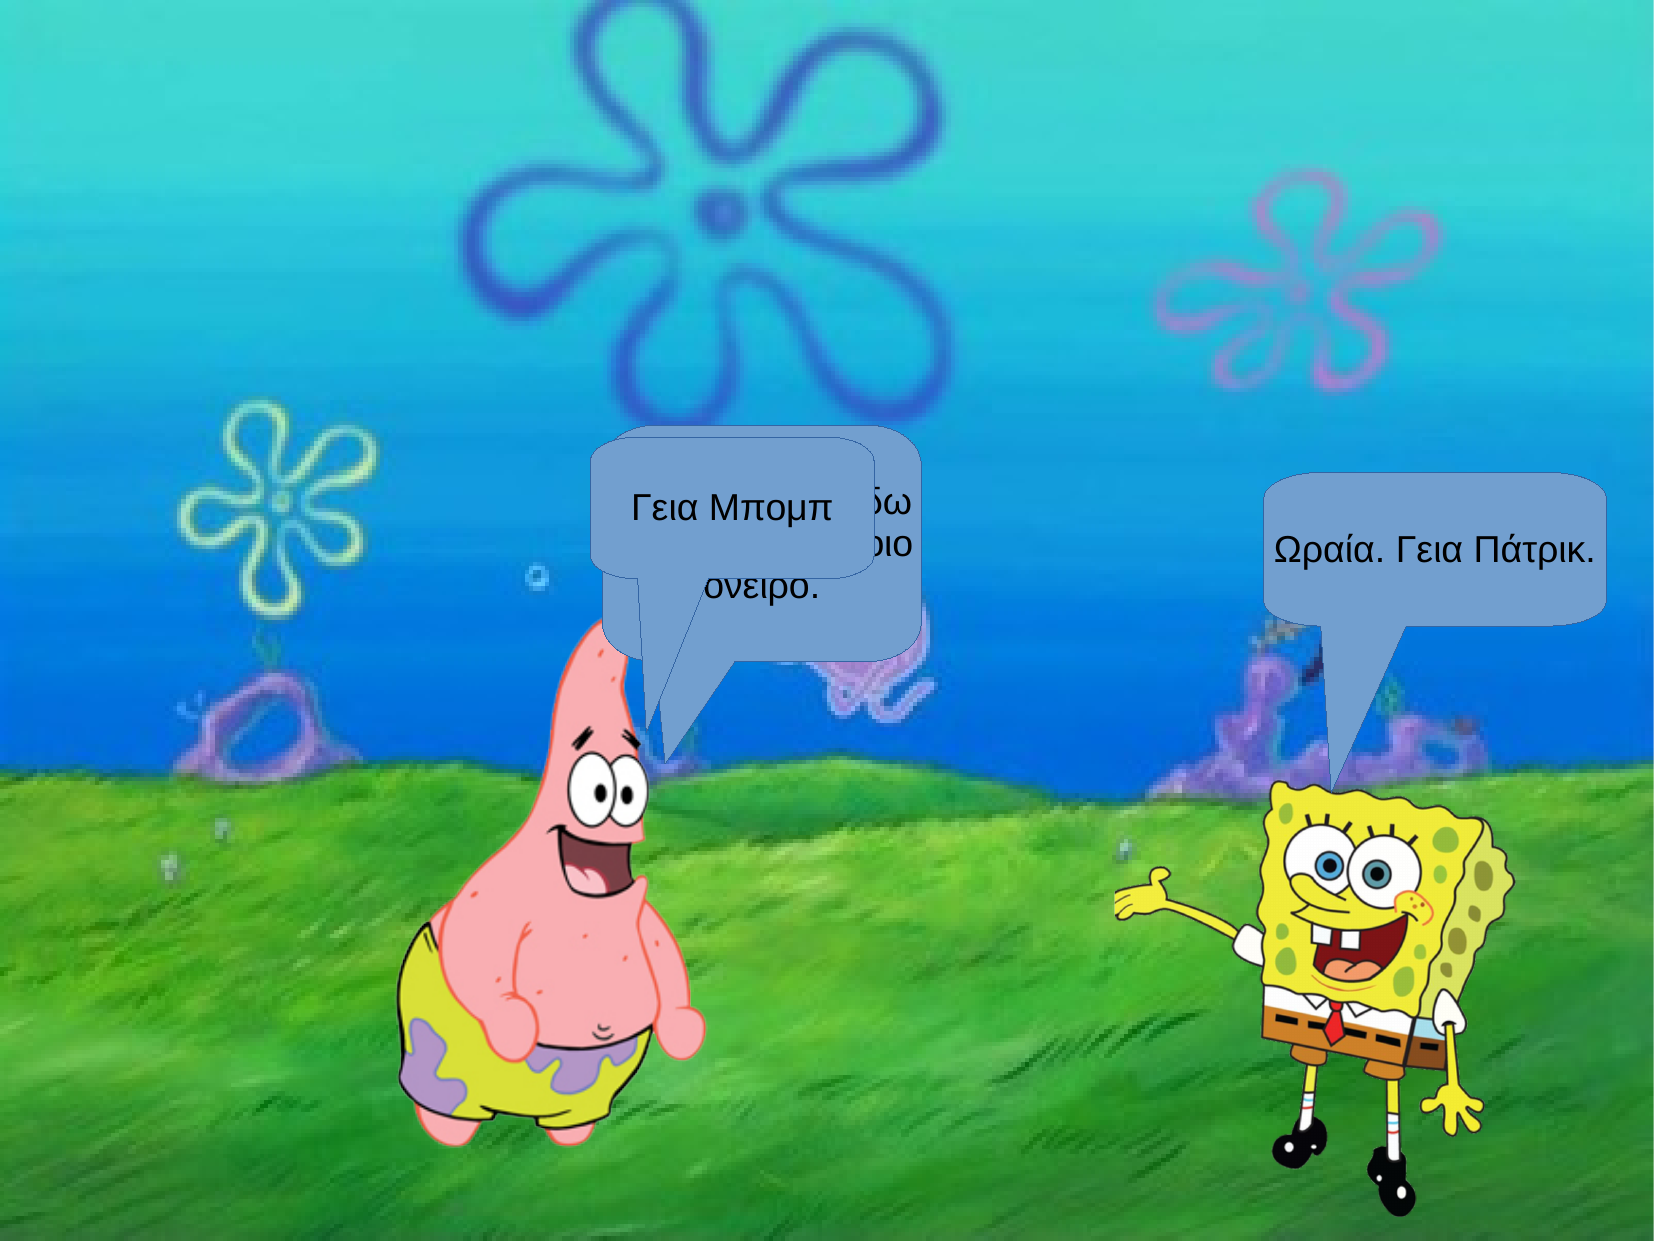

Γιούπι πάω να δω
Και εγώ ένα τέτοιο
όνειρο.
Γεια Μπομπ
Ωραία. Γεια Πάτρικ.